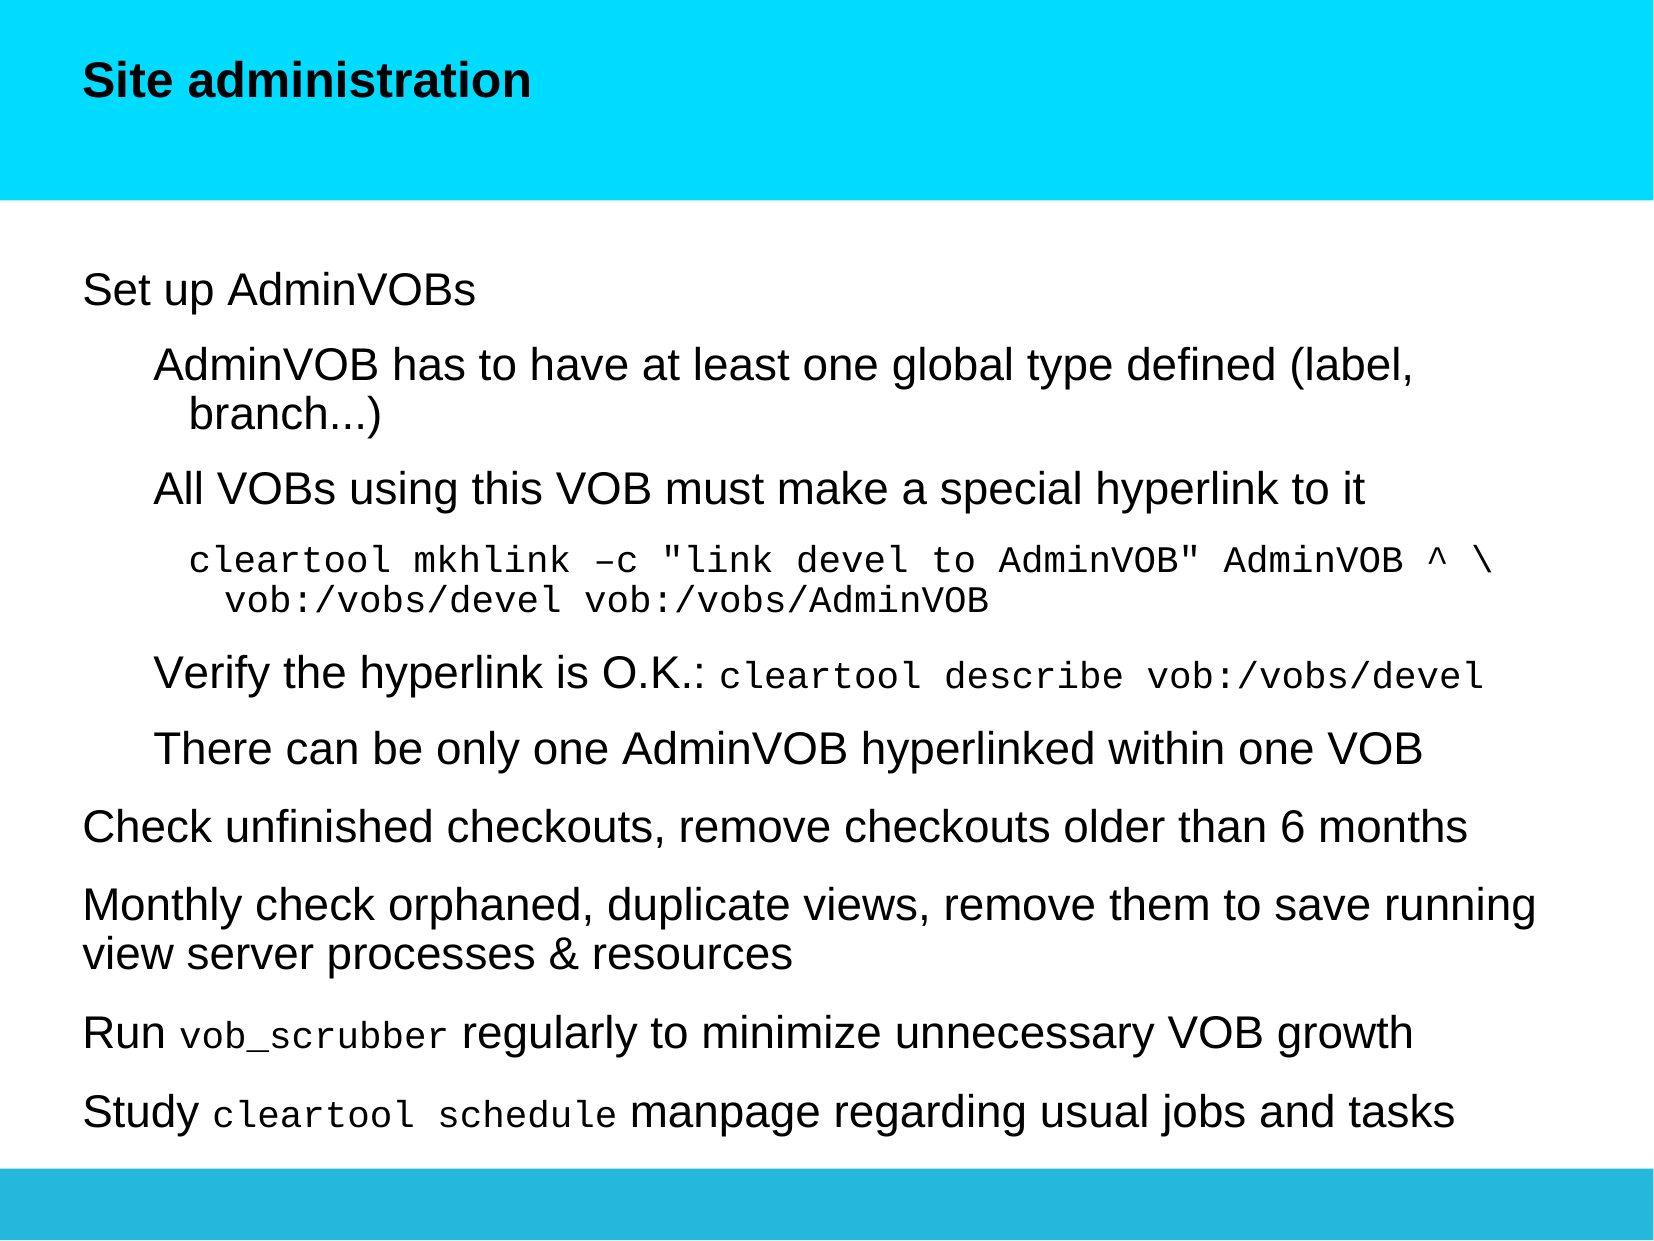

# Site administration
Set up AdminVOBs
AdminVOB has to have at least one global type defined (label, branch...)
All VOBs using this VOB must make a special hyperlink to it
cleartool mkhlink –c "link devel to AdminVOB" AdminVOB ^ \ vob:/vobs/devel vob:/vobs/AdminVOB
Verify the hyperlink is O.K.: cleartool describe vob:/vobs/devel
There can be only one AdminVOB hyperlinked within one VOB
Check unfinished checkouts, remove checkouts older than 6 months
Monthly check orphaned, duplicate views, remove them to save running view server processes & resources
Run vob_scrubber regularly to minimize unnecessary VOB growth
Study cleartool schedule manpage regarding usual jobs and tasks